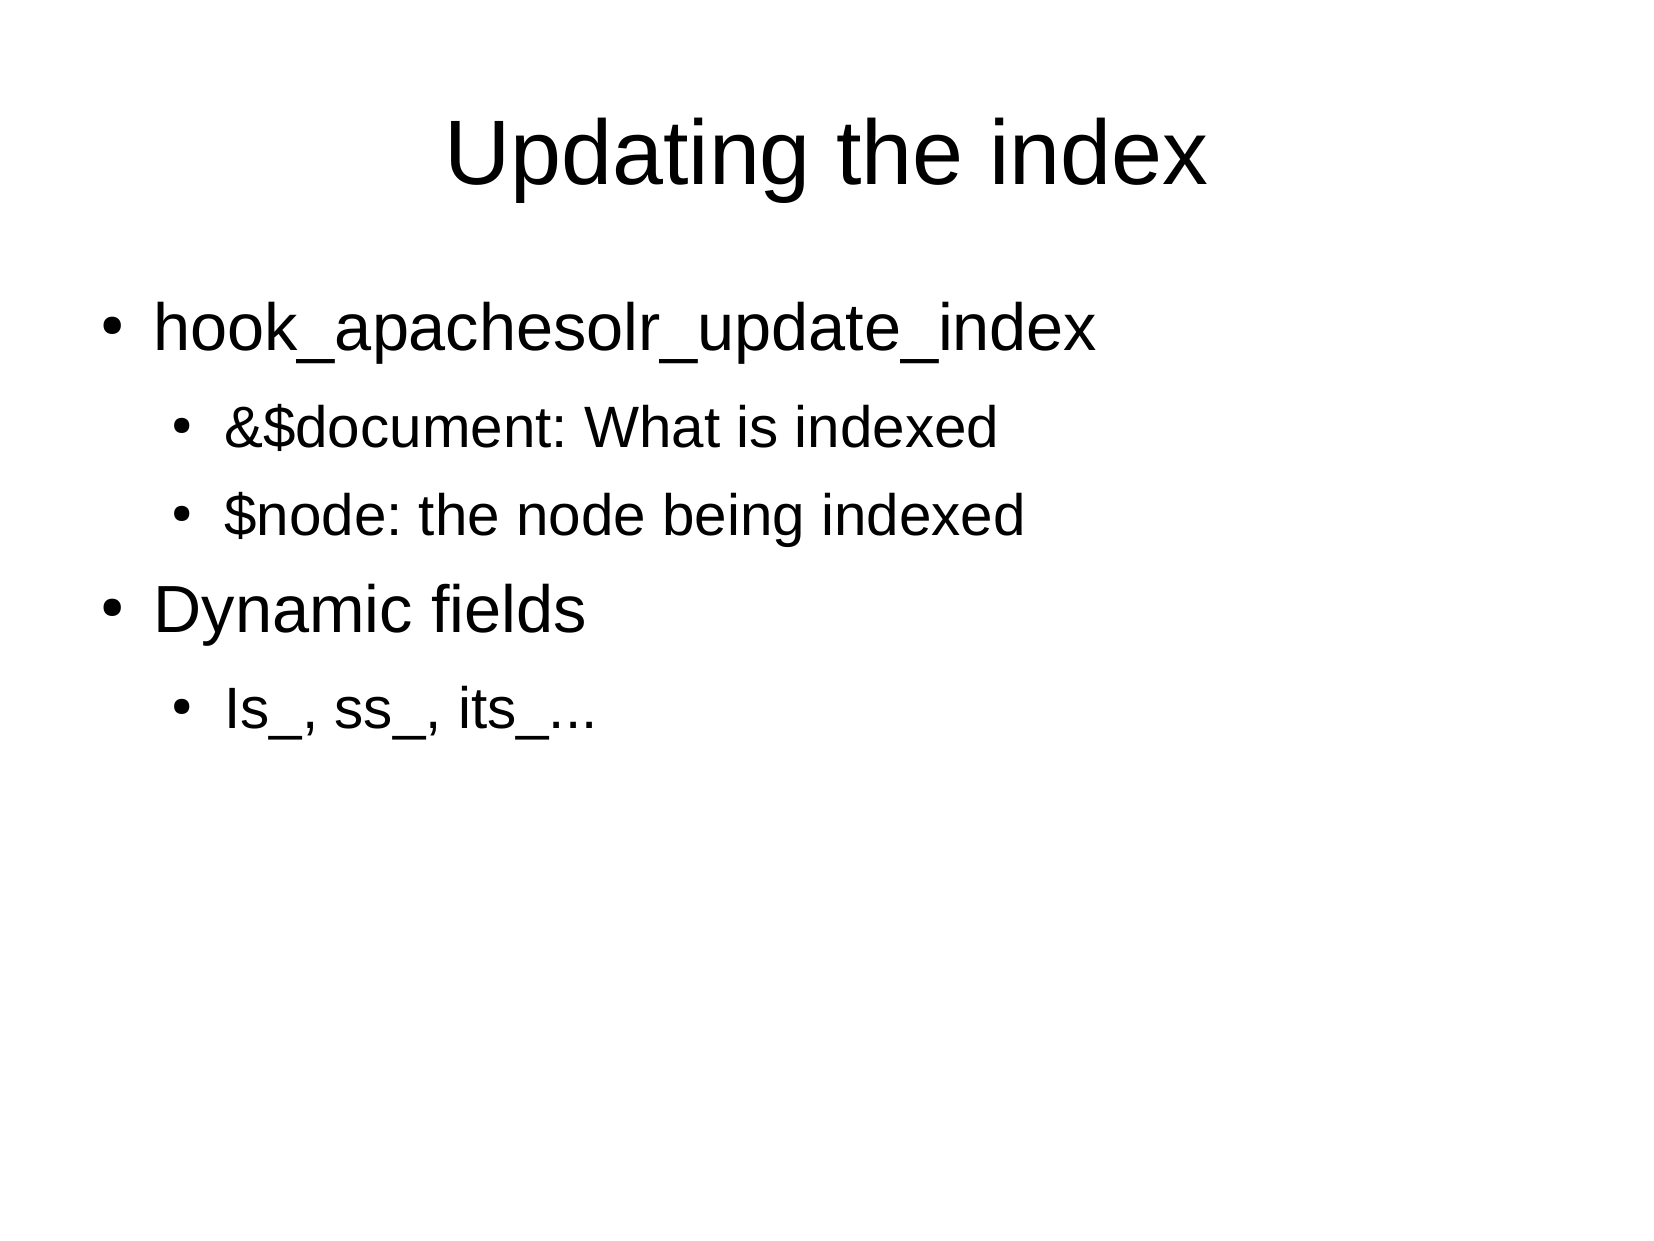

# Updating the index
hook_apachesolr_update_index
&$document: What is indexed
$node: the node being indexed
Dynamic fields
Is_, ss_, its_...